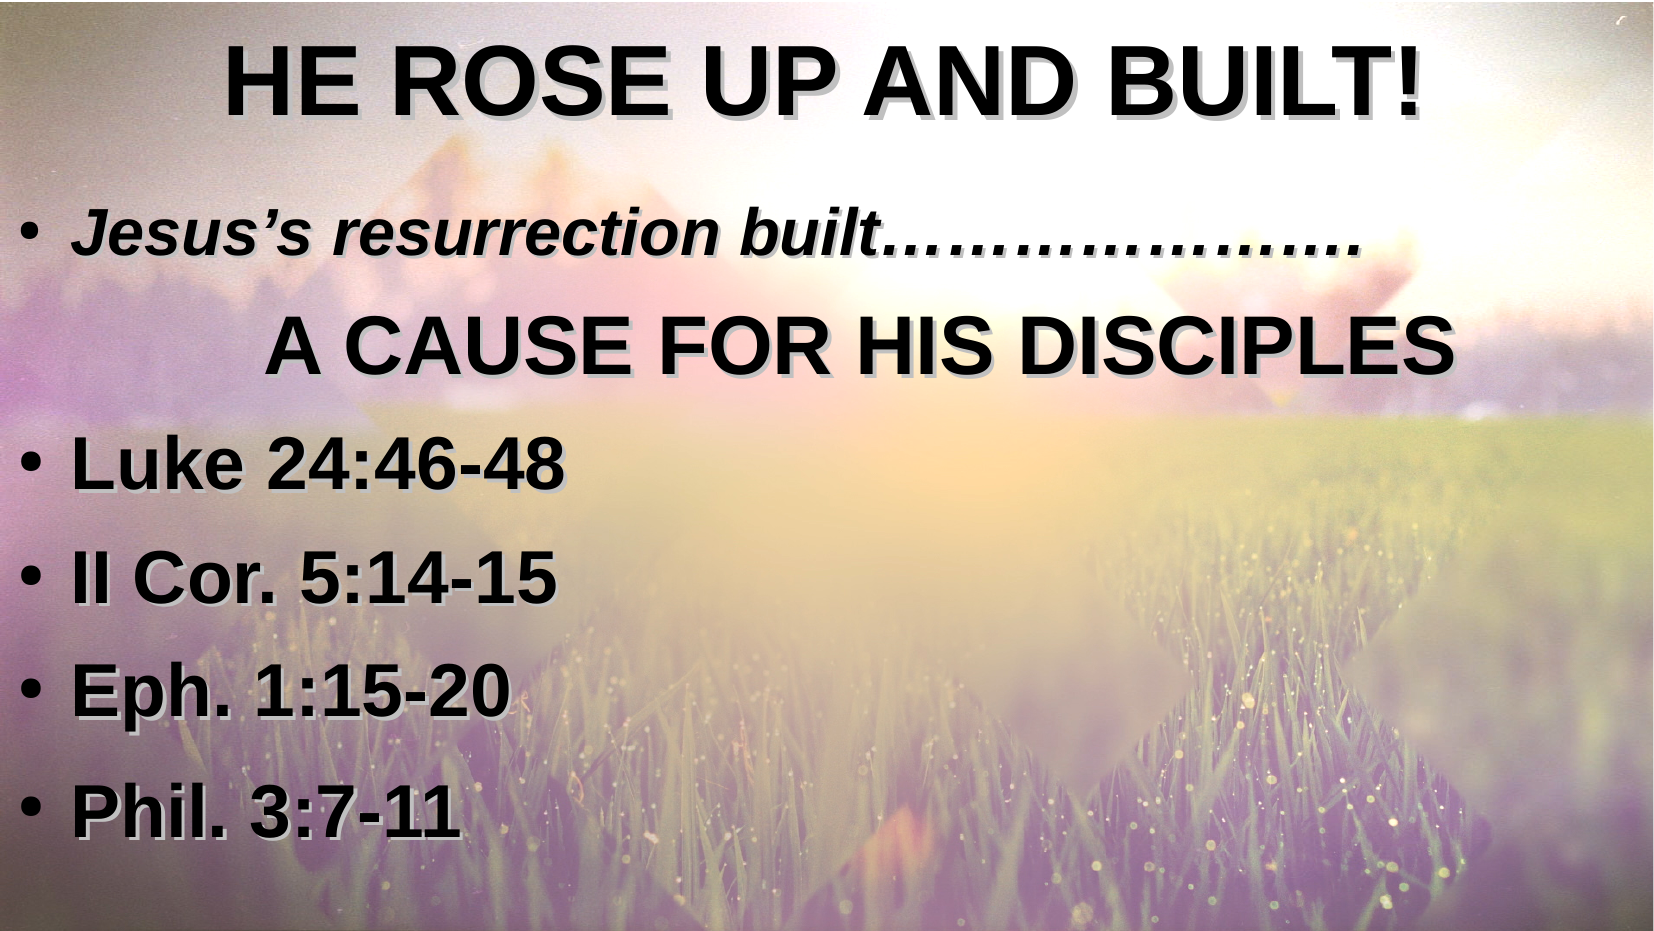

# HE ROSE UP AND BUILT!
Jesus’s resurrection built………………….
A CAUSE FOR HIS DISCIPLES
Luke 24:46-48
II Cor. 5:14-15
Eph. 1:15-20
Phil. 3:7-11